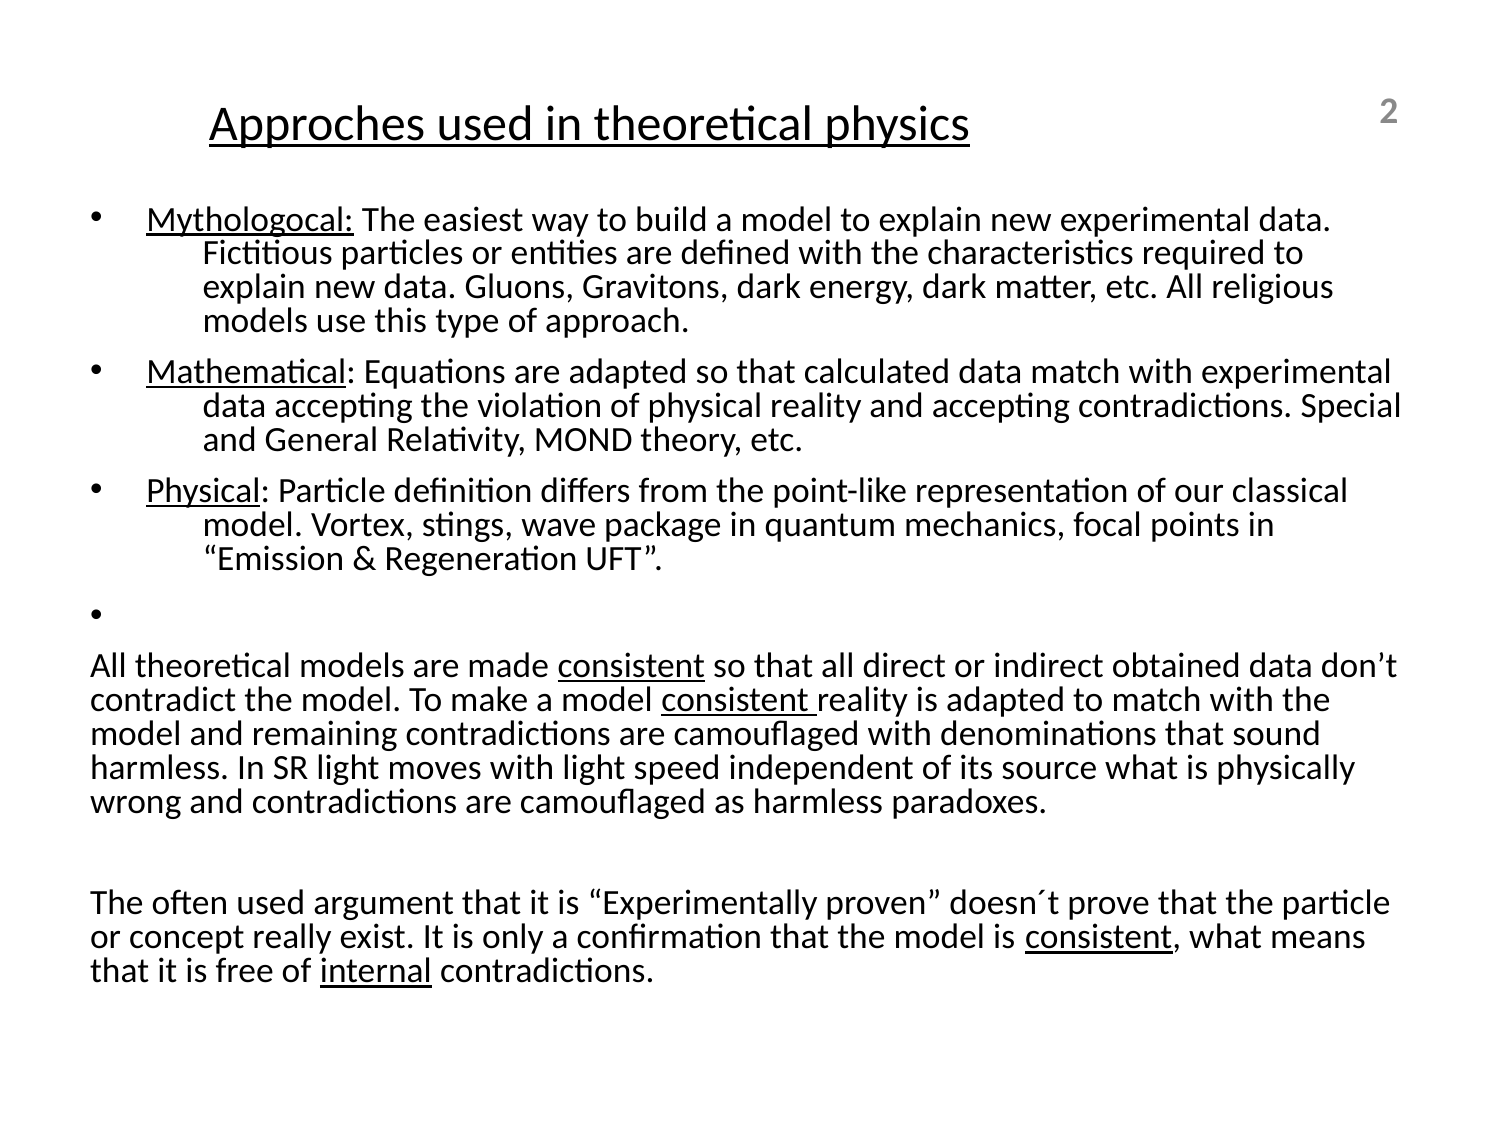

# Approches used in theoretical physics
2
Mythologocal: The easiest way to build a model to explain new experimental data. Fictitious particles or entities are defined with the characteristics required to explain new data. Gluons, Gravitons, dark energy, dark matter, etc. All religious models use this type of approach.
Mathematical: Equations are adapted so that calculated data match with experimental data accepting the violation of physical reality and accepting contradictions. Special and General Relativity, MOND theory, etc.
Physical: Particle definition differs from the point-like representation of our classical model. Vortex, stings, wave package in quantum mechanics, focal points in “Emission & Regeneration UFT”.
All theoretical models are made consistent so that all direct or indirect obtained data don’t contradict the model. To make a model consistent reality is adapted to match with the model and remaining contradictions are camouflaged with denominations that sound harmless. In SR light moves with light speed independent of its source what is physically wrong and contradictions are camouflaged as harmless paradoxes.
The often used argument that it is “Experimentally proven” doesn´t prove that the particle or concept really exist. It is only a confirmation that the model is consistent, what means that it is free of internal contradictions.